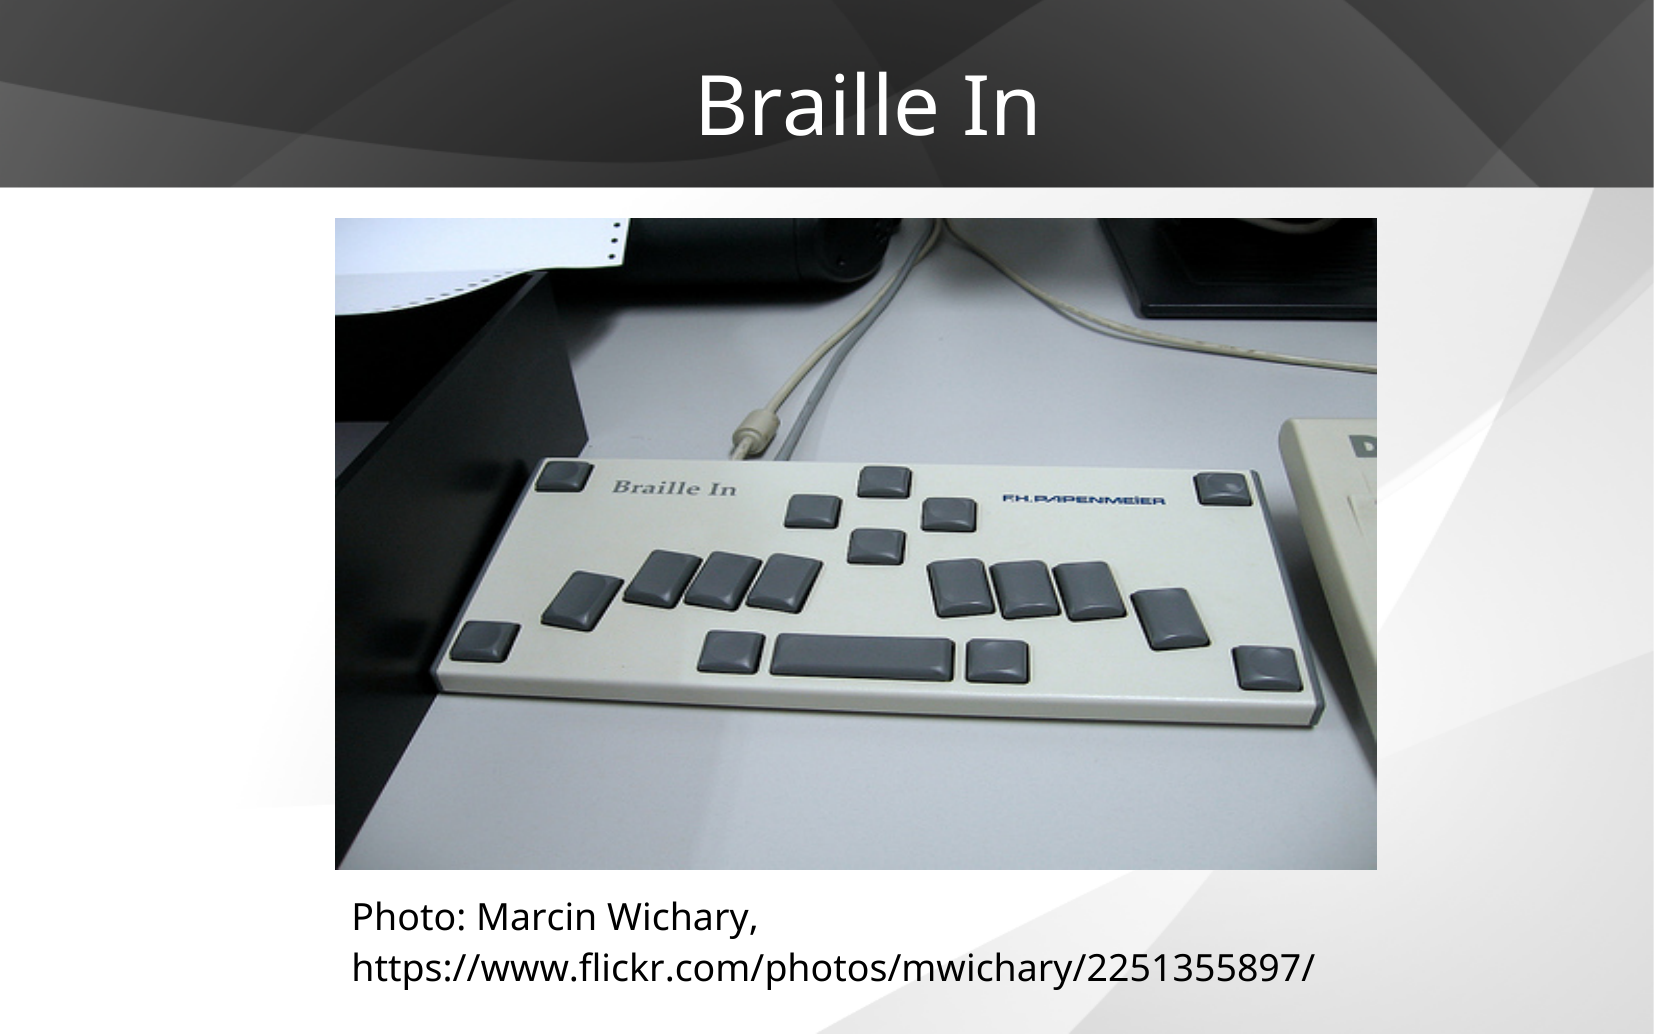

# Braille In
Photo: Marcin Wichary, https://www.flickr.com/photos/mwichary/2251355897/